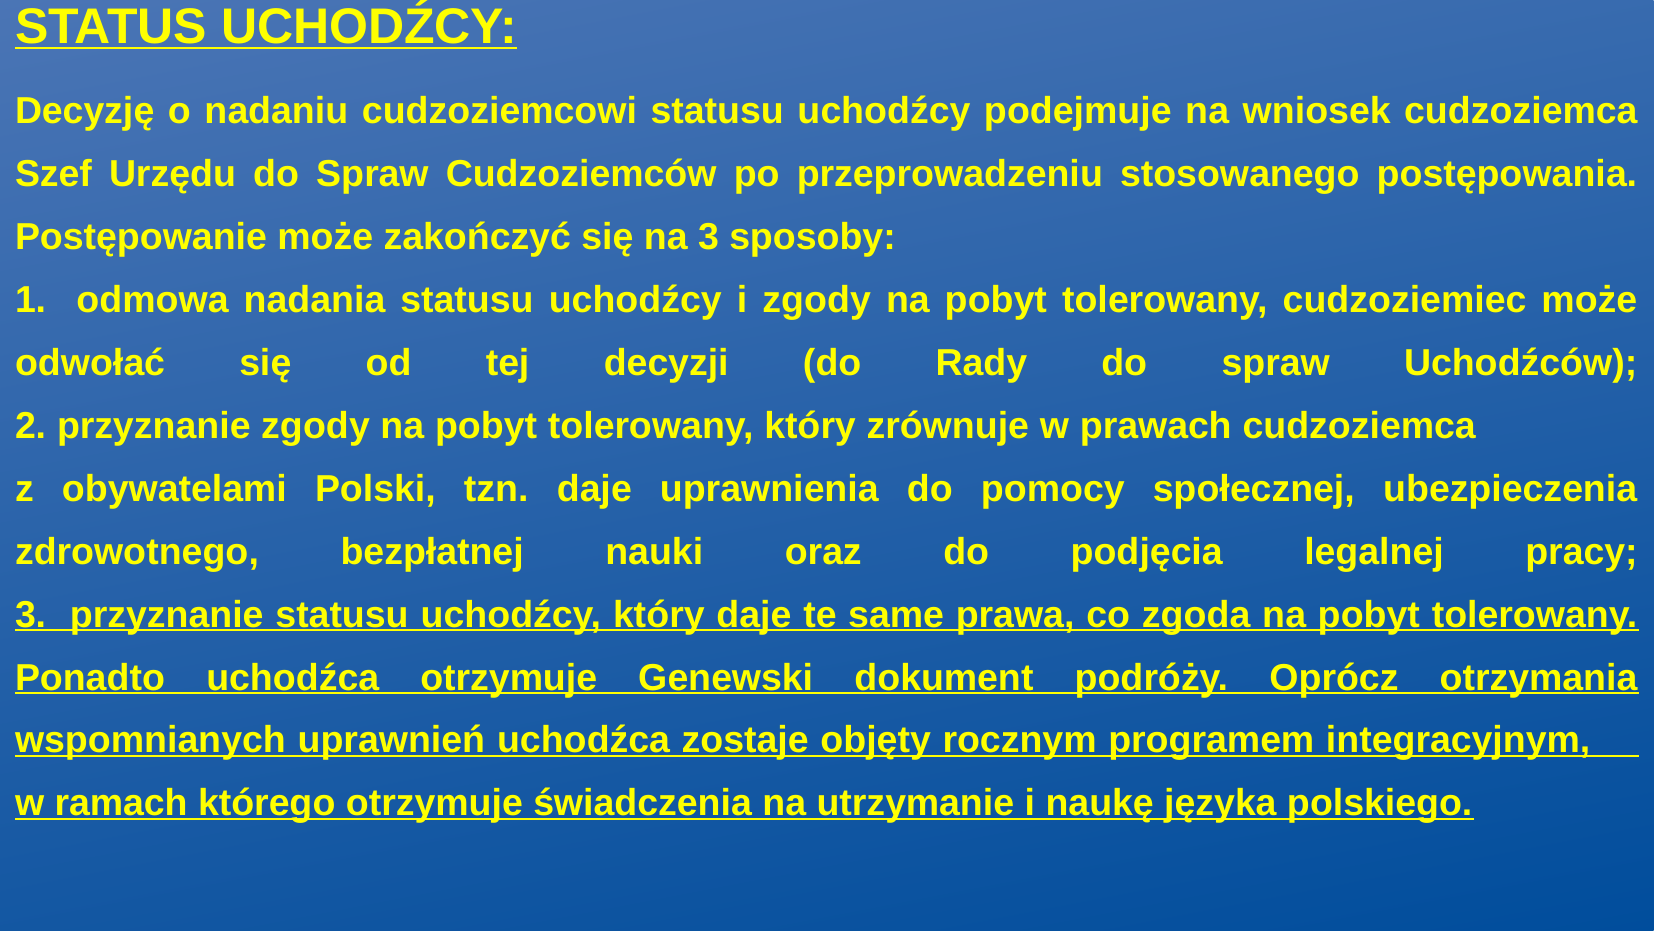

STATUS UCHODŹCY:
Decyzję o nadaniu cudzoziemcowi statusu uchodźcy podejmuje na wniosek cudzoziemca Szef Urzędu do Spraw Cudzoziemców po przeprowadzeniu stosowanego postępowania. Postępowanie może zakończyć się na 3 sposoby:
1. odmowa nadania statusu uchodźcy i zgody na pobyt tolerowany, cudzoziemiec może odwołać się od tej decyzji (do Rady do spraw Uchodźców);
2. przyznanie zgody na pobyt tolerowany, który zrównuje w prawach cudzoziemca z obywatelami Polski, tzn. daje uprawnienia do pomocy społecznej, ubezpieczenia zdrowotnego, bezpłatnej nauki oraz do podjęcia legalnej pracy;
3. przyznanie statusu uchodźcy, który daje te same prawa, co zgoda na pobyt tolerowany. Ponadto uchodźca otrzymuje Genewski dokument podróży. Oprócz otrzymania wspomnianych uprawnień uchodźca zostaje objęty rocznym programem integracyjnym, w ramach którego otrzymuje świadczenia na utrzymanie i naukę języka polskiego.